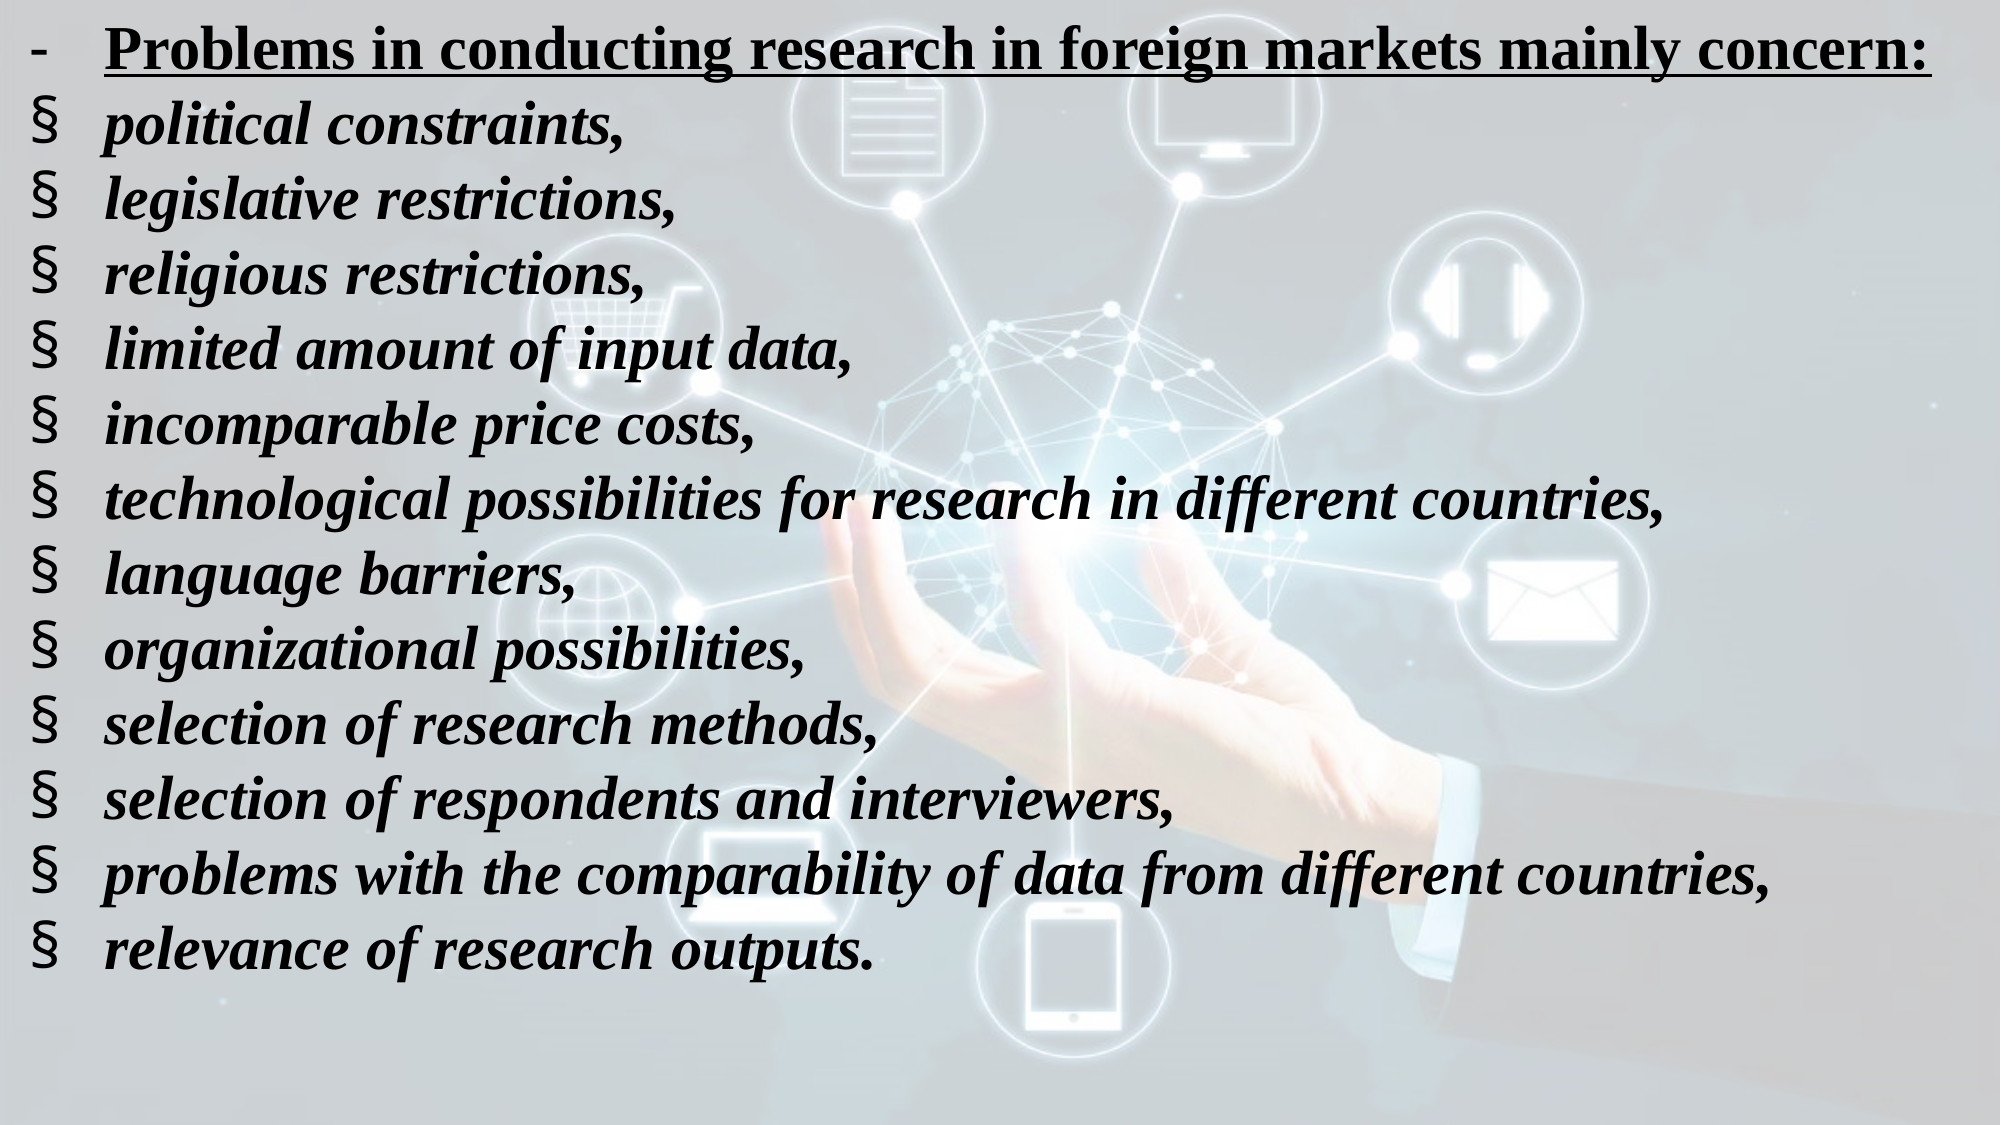

Problems in conducting research in foreign markets mainly concern:
political constraints,
legislative restrictions,
religious restrictions,
limited amount of input data,
incomparable price costs,
technological possibilities for research in different countries,
language barriers,
organizational possibilities,
selection of research methods,
selection of respondents and interviewers,
problems with the comparability of data from different countries,
relevance of research outputs.